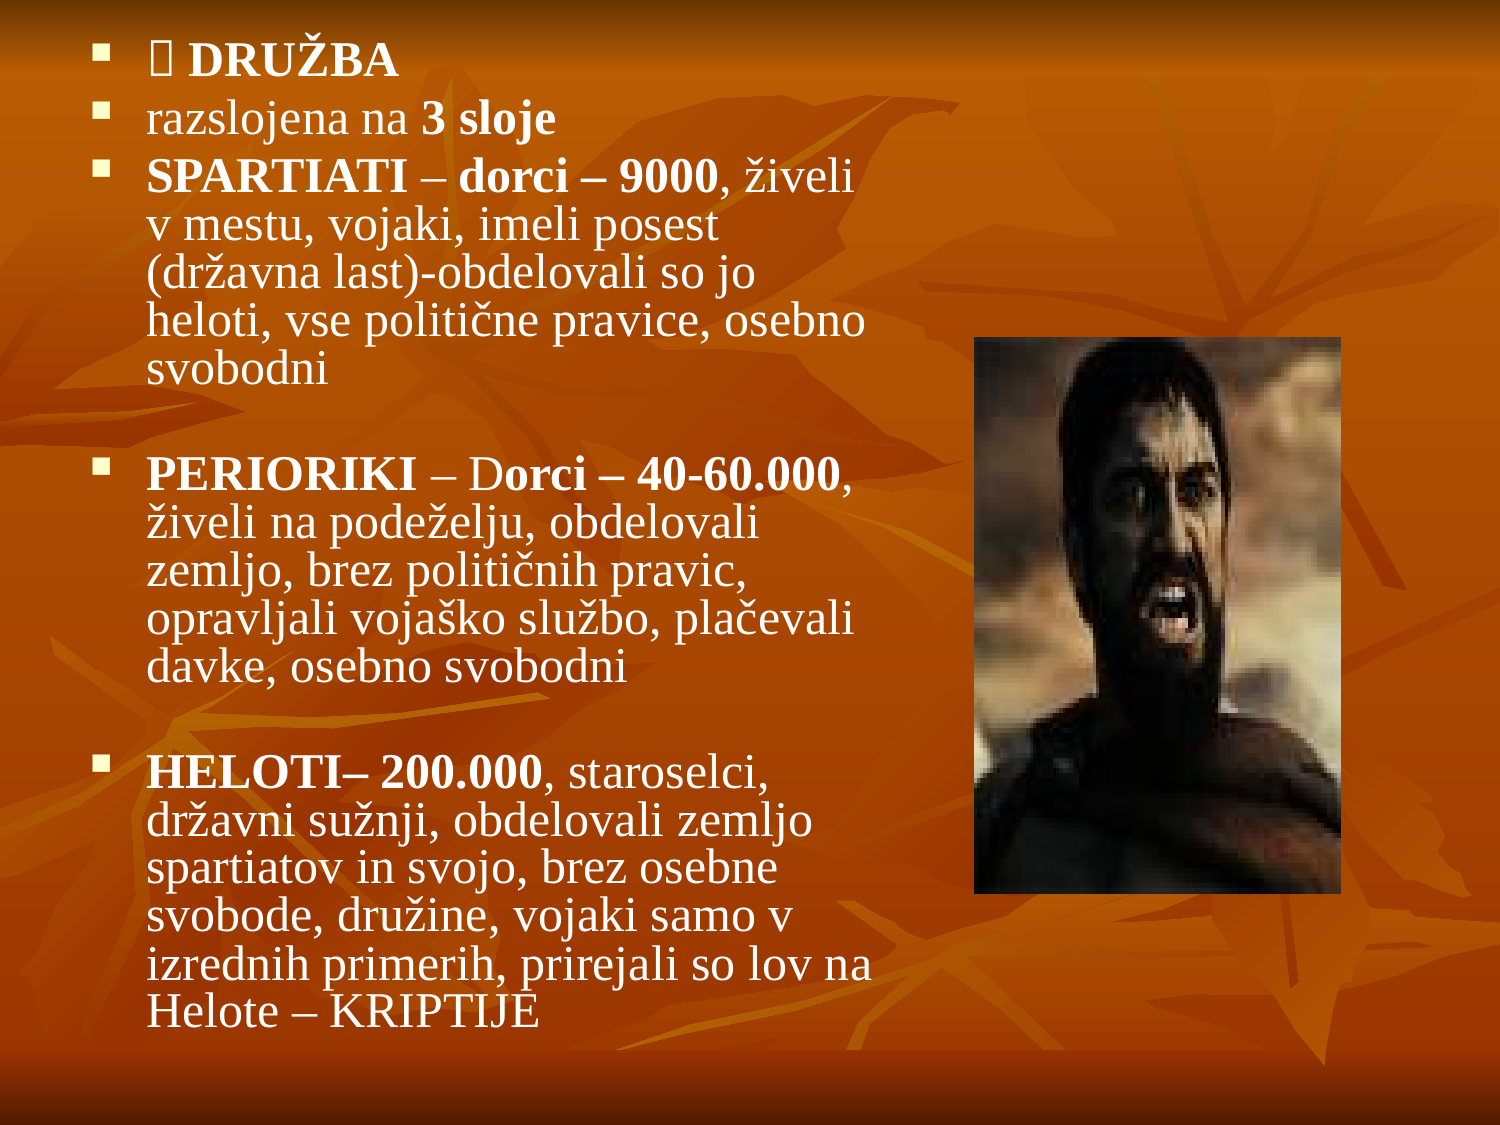

 DRUŽBA
razslojena na 3 sloje
SPARTIATI – dorci – 9000, živeli v mestu, vojaki, imeli posest (državna last)-obdelovali so jo heloti, vse politične pravice, osebno svobodni
PERIORIKI – Dorci – 40-60.000, živeli na podeželju, obdelovali zemljo, brez političnih pravic, opravljali vojaško službo, plačevali davke, osebno svobodni
HELOTI– 200.000, staroselci, državni sužnji, obdelovali zemljo spartiatov in svojo, brez osebne svobode, družine, vojaki samo v izrednih primerih, prirejali so lov na Helote – KRIPTIJE
#